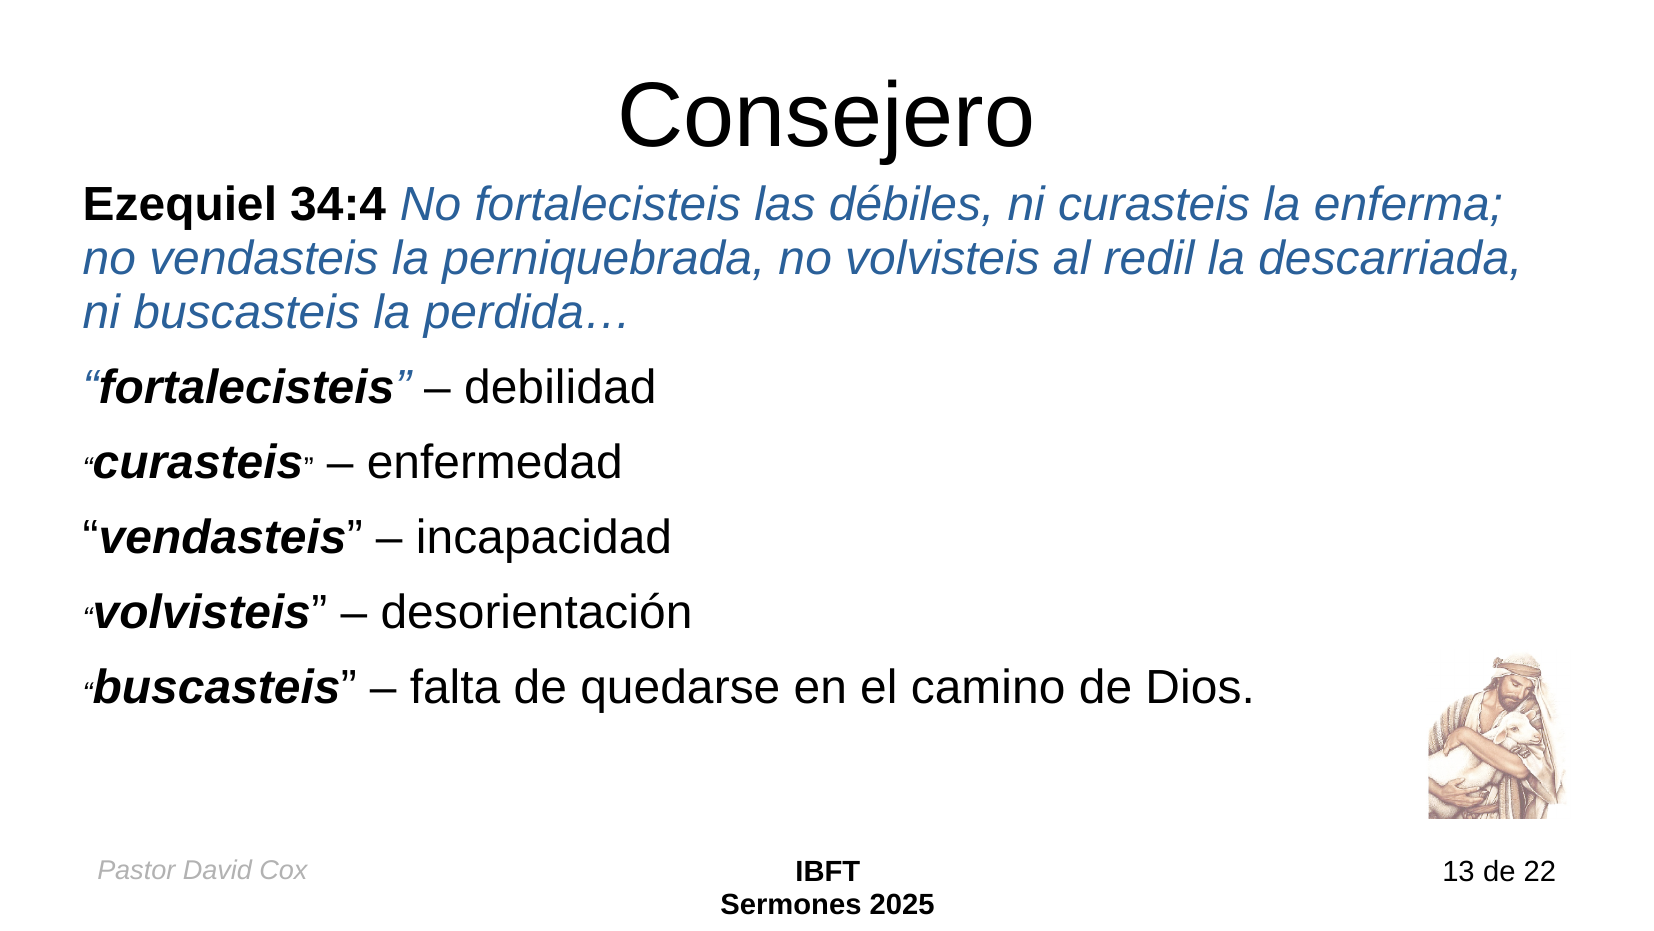

# Consejero
Ezequiel 34:4 No fortalecisteis las débiles, ni curasteis la enferma; no vendasteis la perniquebrada, no volvisteis al redil la descarriada, ni buscasteis la perdida…
“fortalecisteis” – debilidad
“curasteis” – enfermedad
“vendasteis” – incapacidad
“volvisteis” – desorientación
“buscasteis” – falta de quedarse en el camino de Dios.